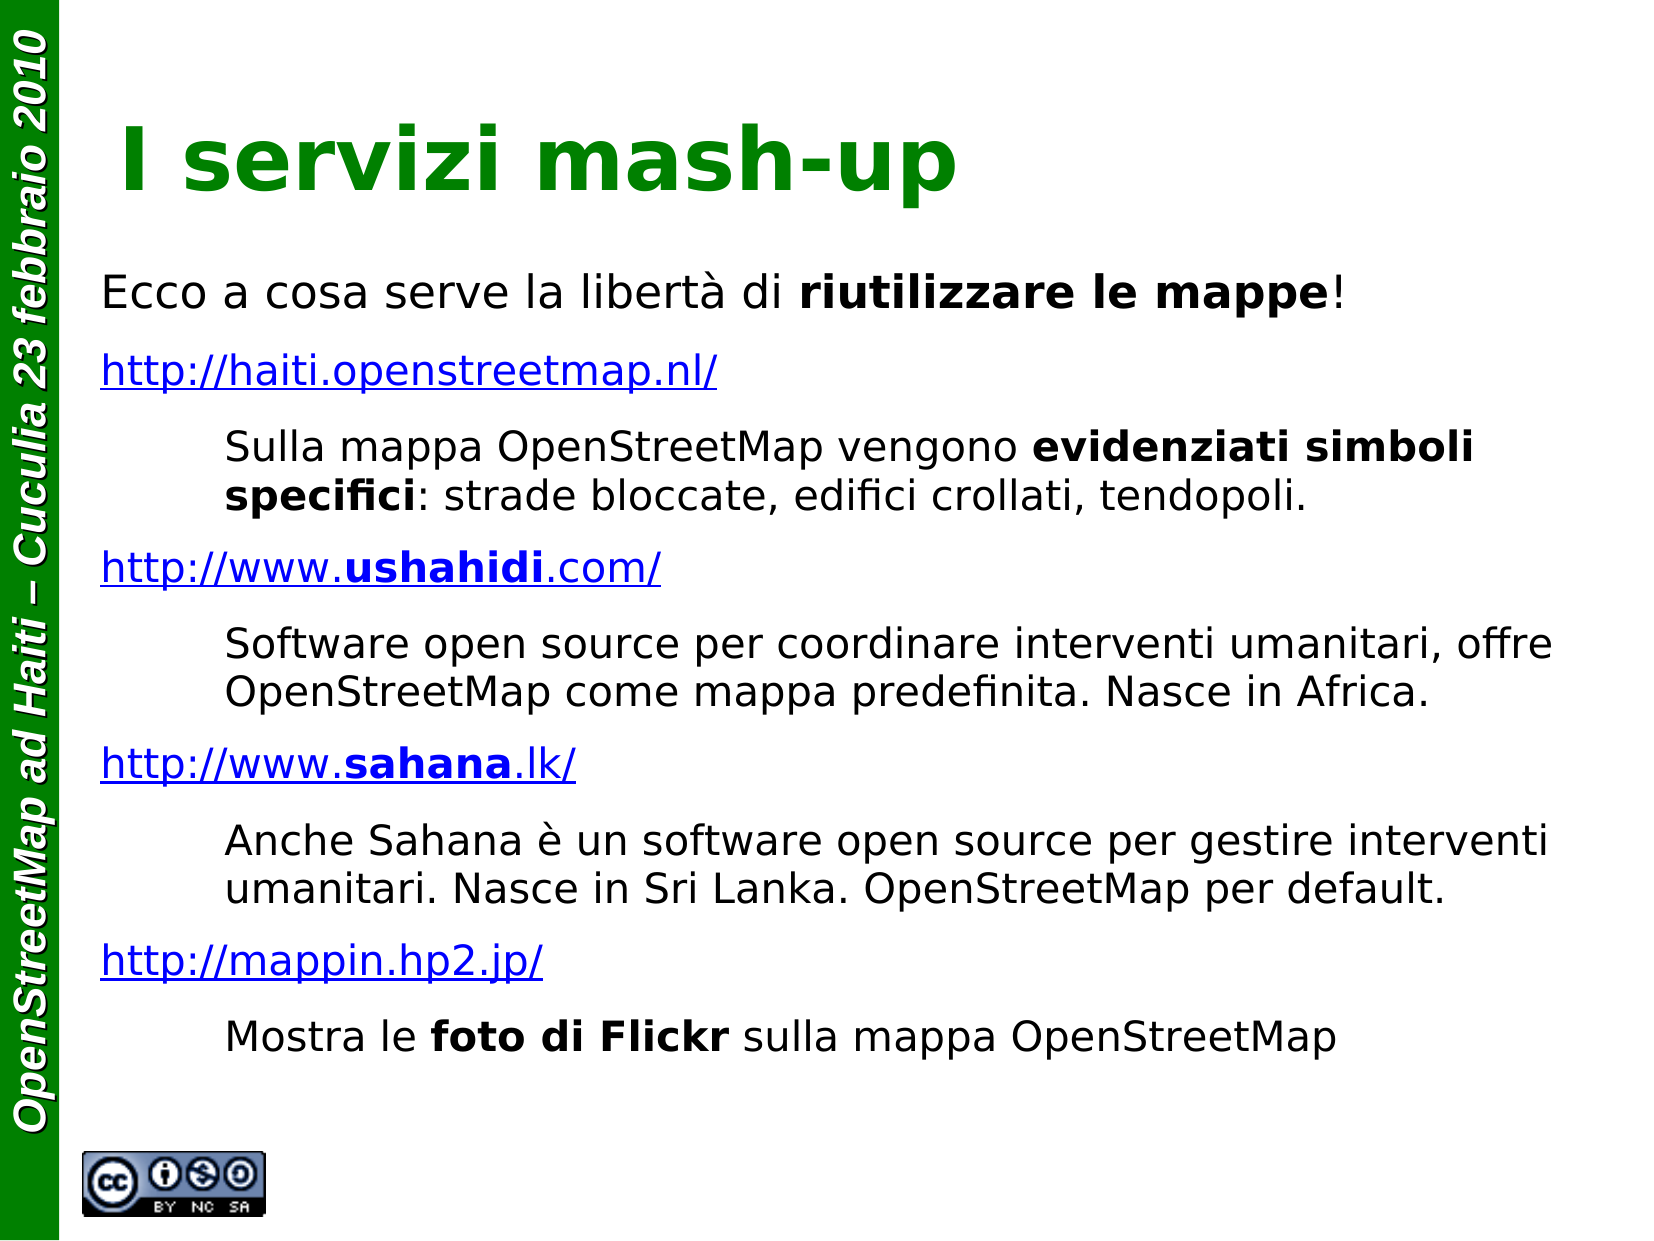

# I servizi mash-up
Ecco a cosa serve la libertà di riutilizzare le mappe!
http://haiti.openstreetmap.nl/
Sulla mappa OpenStreetMap vengono evidenziati simboli specifici: strade bloccate, edifici crollati, tendopoli.
http://www.ushahidi.com/
Software open source per coordinare interventi umanitari, offre OpenStreetMap come mappa predefinita. Nasce in Africa.
http://www.sahana.lk/
Anche Sahana è un software open source per gestire interventi umanitari. Nasce in Sri Lanka. OpenStreetMap per default.
http://mappin.hp2.jp/
Mostra le foto di Flickr sulla mappa OpenStreetMap